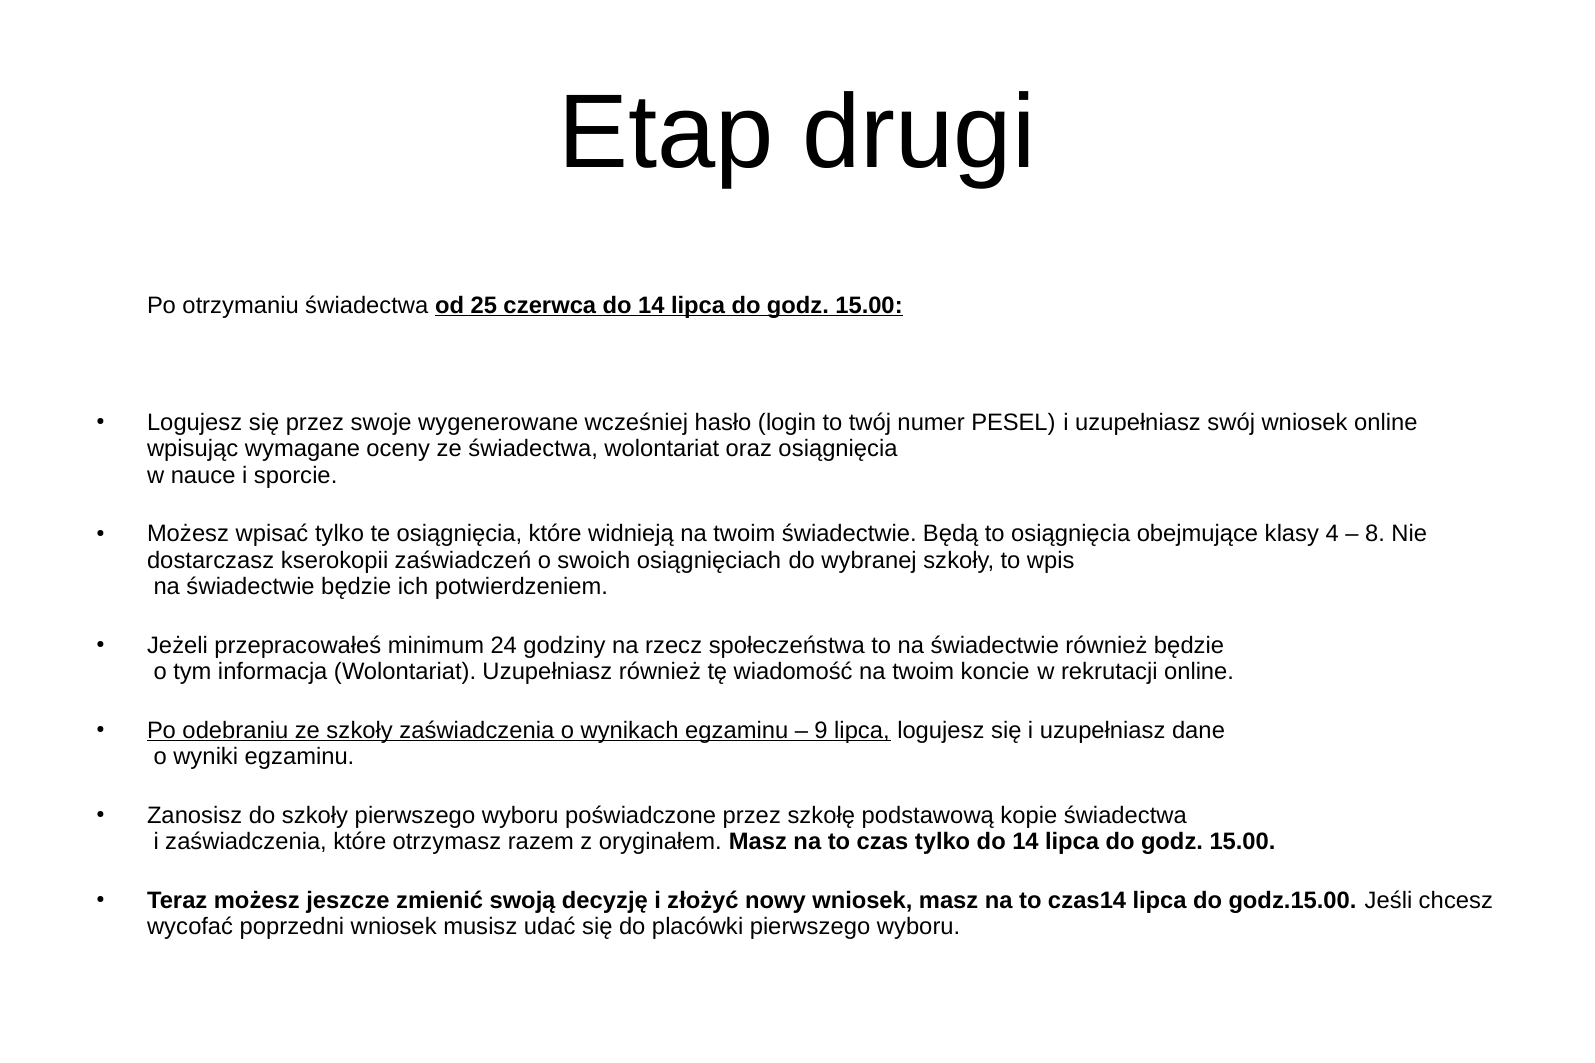

# Etap drugi
Po otrzymaniu świadectwa od 25 czerwca do 14 lipca do godz. 15.00:​
Logujesz się przez swoje wygenerowane wcześniej hasło (login to twój numer PESEL)​ i uzupełniasz swój wniosek online wpisując wymagane oceny ze świadectwa, wolontariat oraz osiągnięcia
w nauce i sporcie.
Możesz wpisać tylko te osiągnięcia, które widnieją na twoim świadectwie. Będą to osiągnięcia obejmujące klasy 4 – 8. Nie dostarczasz kserokopii zaświadczeń o swoich osiągnięciach​ do wybranej szkoły, to wpis
 na świadectwie będzie ich potwierdzeniem.
Jeżeli przepracowałeś minimum 24 godziny na rzecz społeczeństwa to na świadectwie również będzie
 o tym informacja (Wolontariat). Uzupełniasz również tę wiadomość na twoim koncie ​w rekrutacji online.​
Po odebraniu ze szkoły zaświadczenia o wynikach egzaminu – 9 lipca, logujesz się i uzupełniasz dane
 o wyniki egzaminu.​
Zanosisz do szkoły pierwszego wyboru poświadczone przez szkołę podstawową kopie świadectwa
 i zaświadczenia, które otrzymasz razem z oryginałem. Masz na to czas tylko do 14 lipca do godz. 15.00.​
Teraz możesz jeszcze zmienić swoją decyzję i złożyć nowy wniosek, masz na to czas14 lipca do godz.15.00. Jeśli chcesz wycofać poprzedni wniosek musisz udać się do placówki pierwszego wyboru.